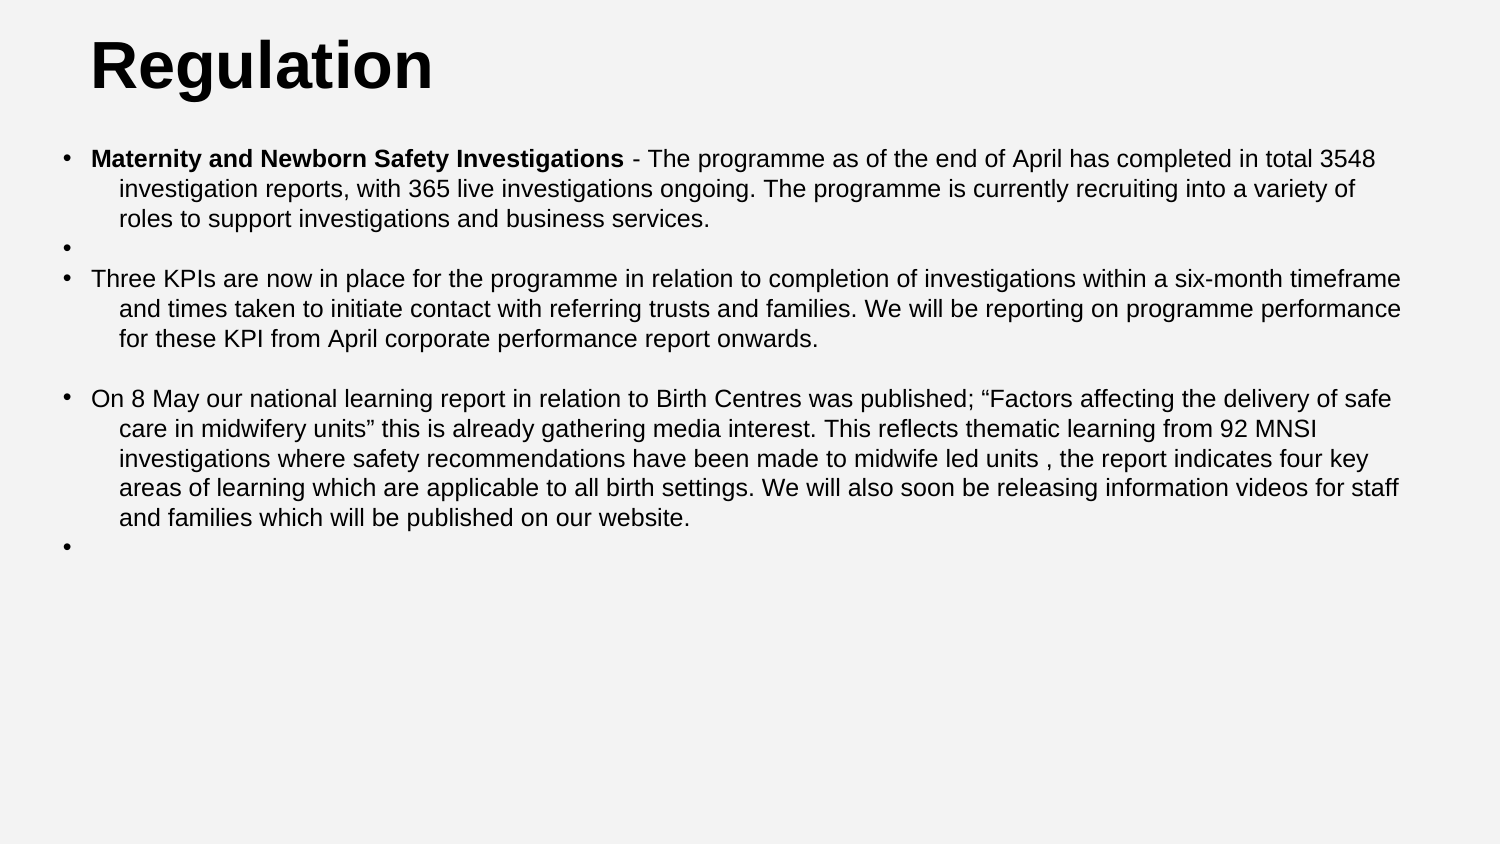

# Regulation
Maternity and Newborn Safety Investigations - The programme as of the end of April has completed in total 3548 investigation reports, with 365 live investigations ongoing. The programme is currently recruiting into a variety of roles to support investigations and business services.
Three KPIs are now in place for the programme in relation to completion of investigations within a six-month timeframe and times taken to initiate contact with referring trusts and families. We will be reporting on programme performance for these KPI from April corporate performance report onwards.
On 8 May our national learning report in relation to Birth Centres was published; “Factors affecting the delivery of safe care in midwifery units” this is already gathering media interest. This reflects thematic learning from 92 MNSI investigations where safety recommendations have been made to midwife led units , the report indicates four key areas of learning which are applicable to all birth settings. We will also soon be releasing information videos for staff and families which will be published on our website.